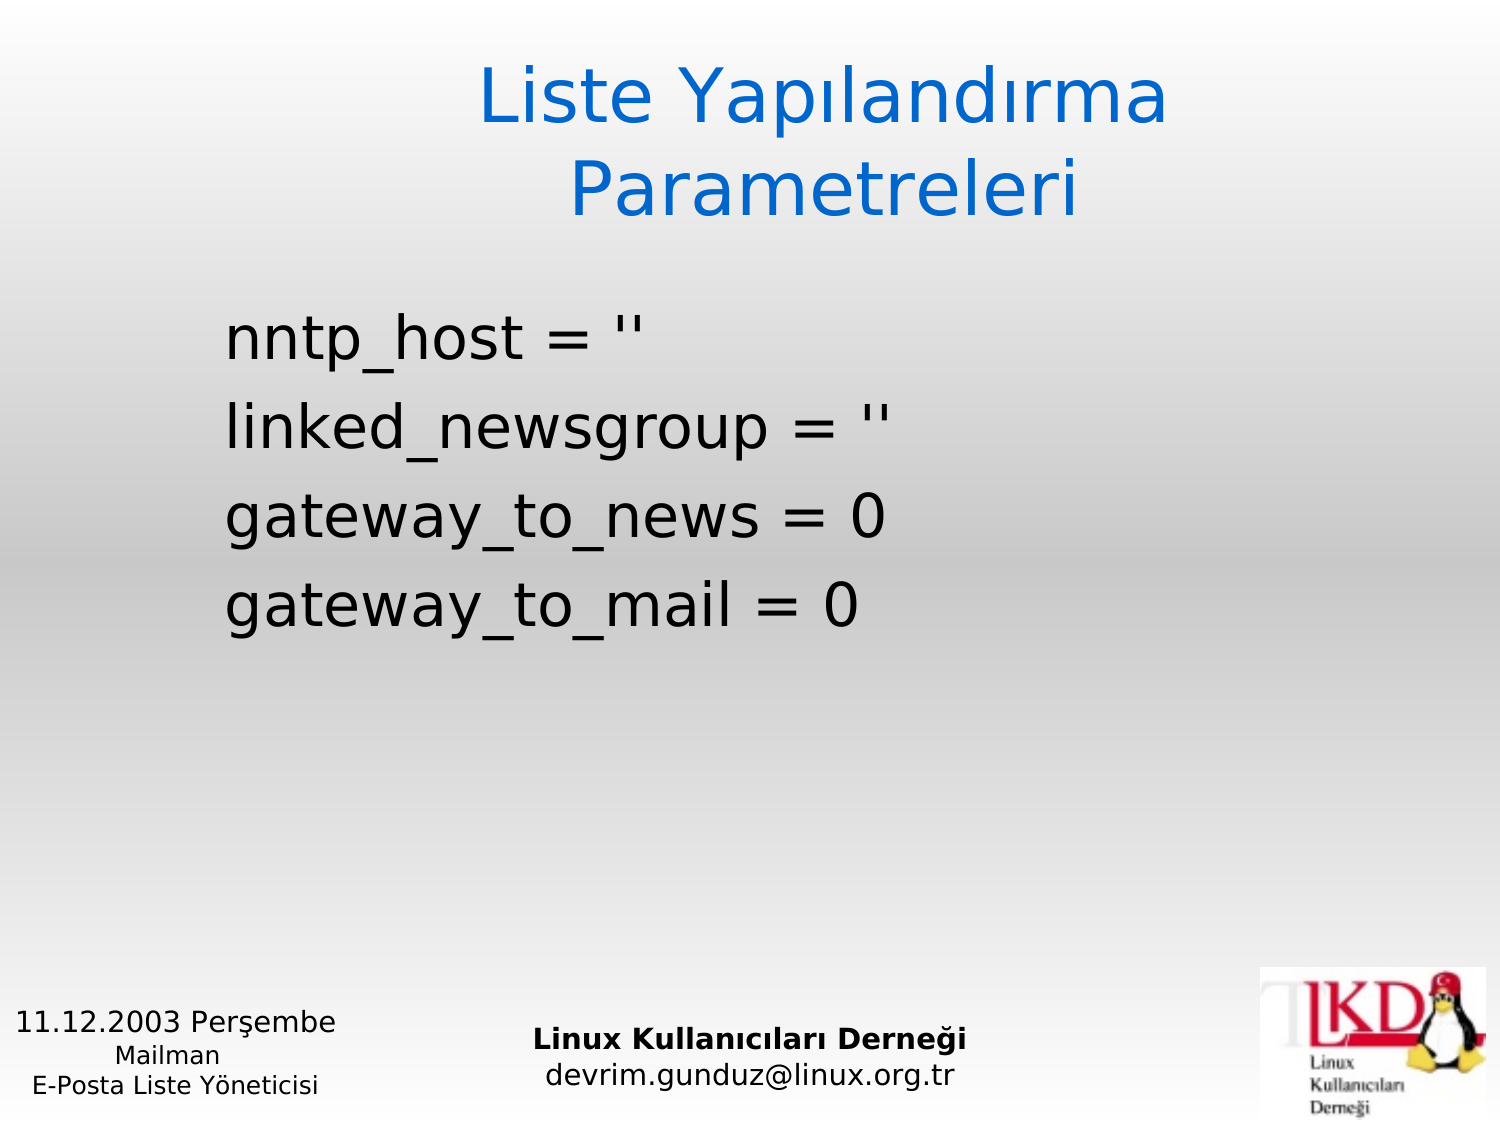

# Liste Yapılandırma Parametreleri
nntp_host = ''
linked_newsgroup = ''
gateway_to_news = 0
gateway_to_mail = 0